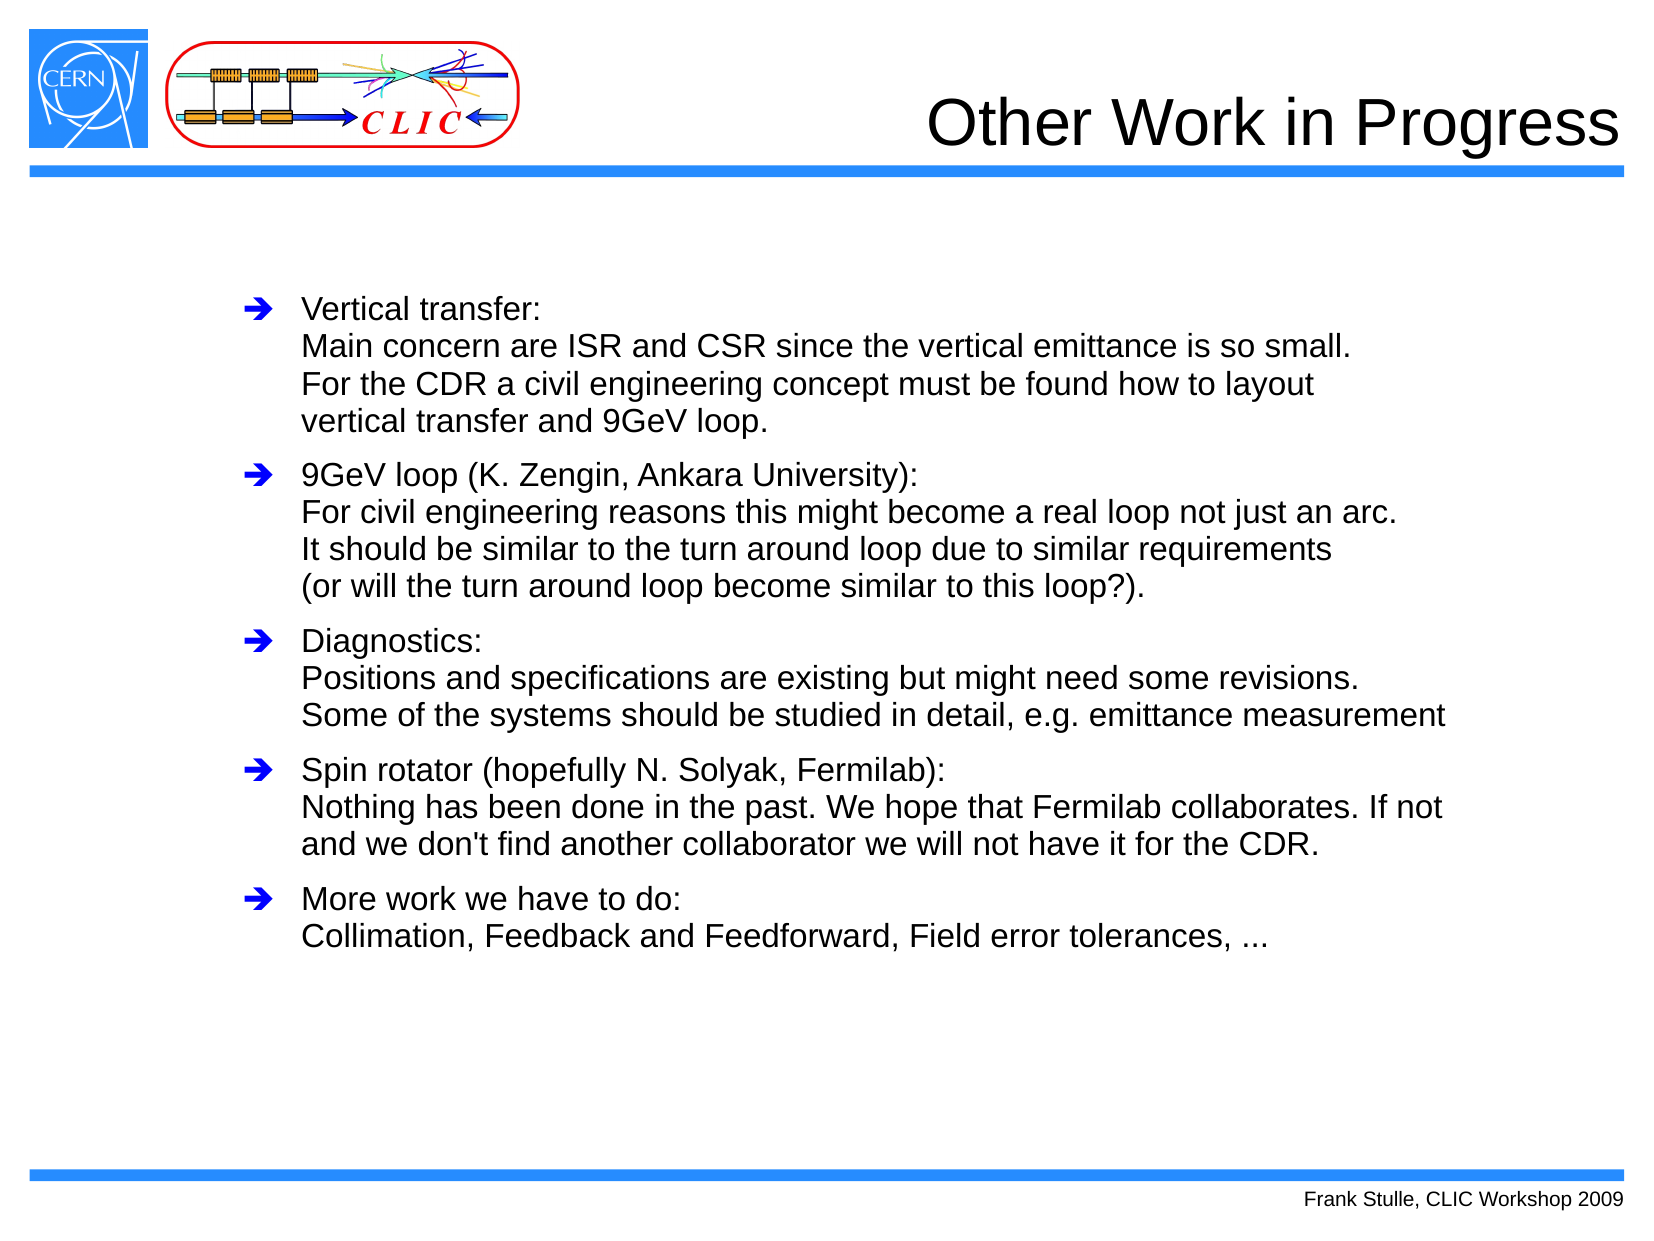

# Other Work in Progress
		Vertical transfer:
		Main concern are ISR and CSR since the vertical emittance is so small.
		For the CDR a civil engineering concept must be found how to layout
		vertical transfer and 9GeV loop.
		9GeV loop (K. Zengin, Ankara University):
		For civil engineering reasons this might become a real loop not just an arc.
		It should be similar to the turn around loop due to similar requirements
		(or will the turn around loop become similar to this loop?).
		Diagnostics:
		Positions and specifications are existing but might need some revisions.
		Some of the systems should be studied in detail, e.g. emittance measurement
		Spin rotator (hopefully N. Solyak, Fermilab):
		Nothing has been done in the past. We hope that Fermilab collaborates. If not
		and we don't find another collaborator we will not have it for the CDR.
		More work we have to do:
		Collimation, Feedback and Feedforward, Field error tolerances, ...